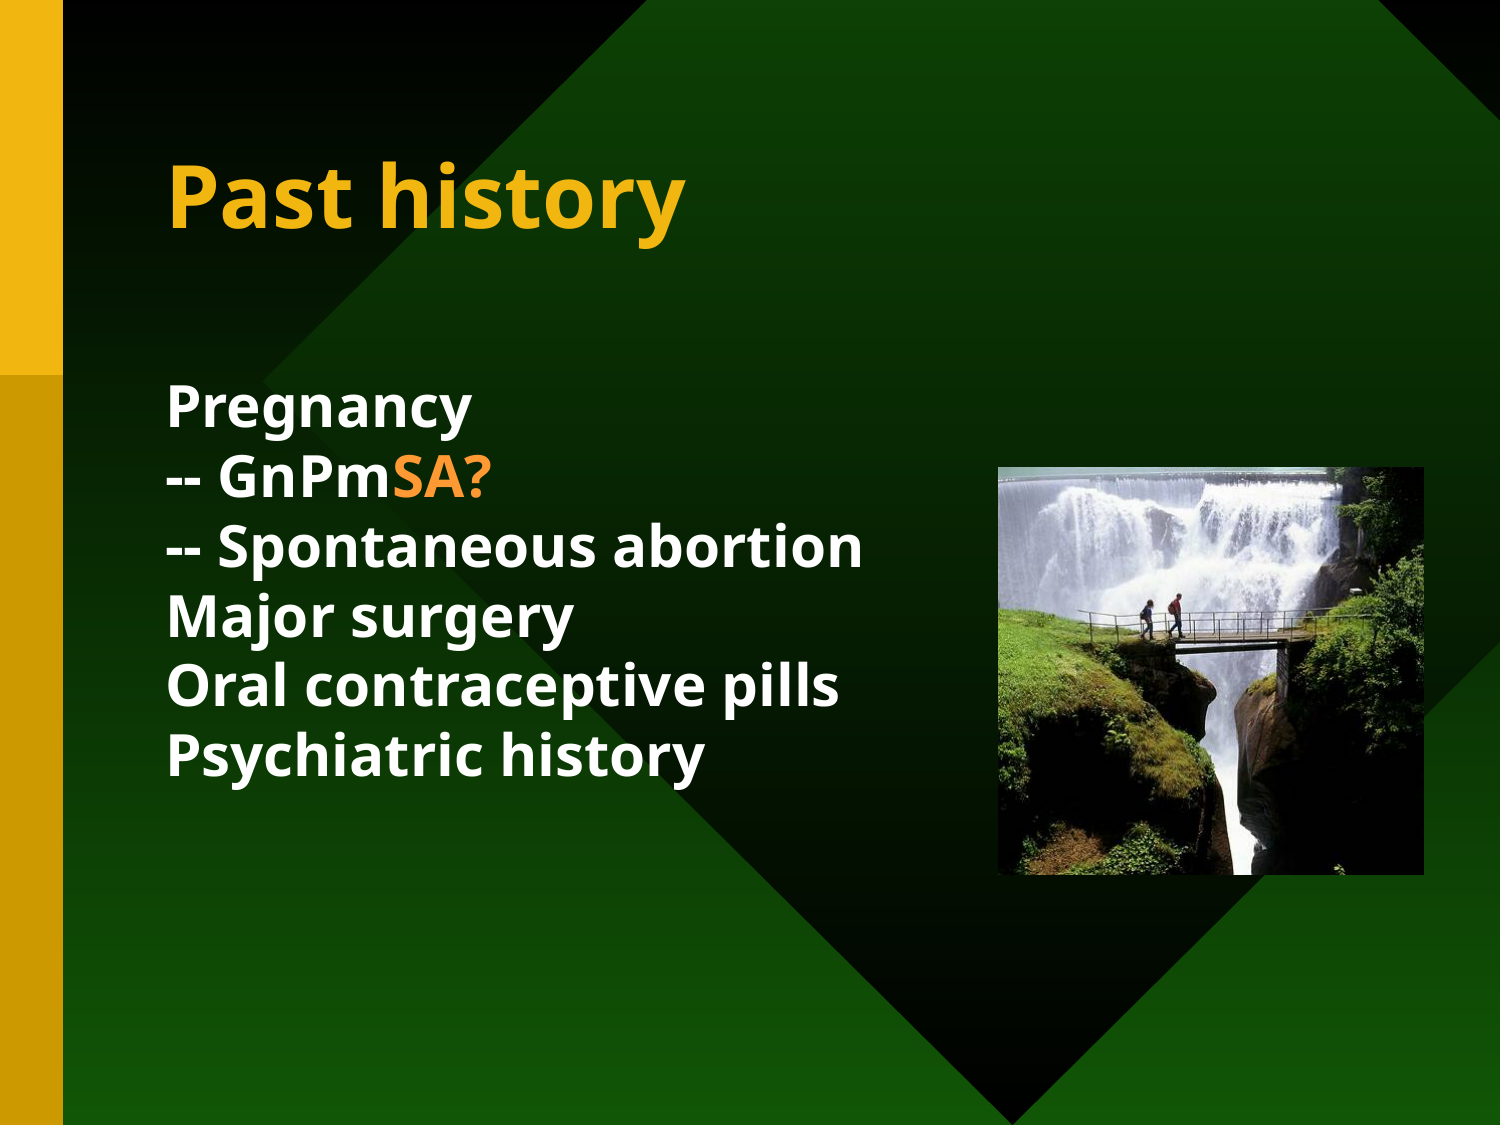

# Past history
Pregnancy
-- GnPmSA?
-- Spontaneous abortion
Major surgery
Oral contraceptive pills
Psychiatric history